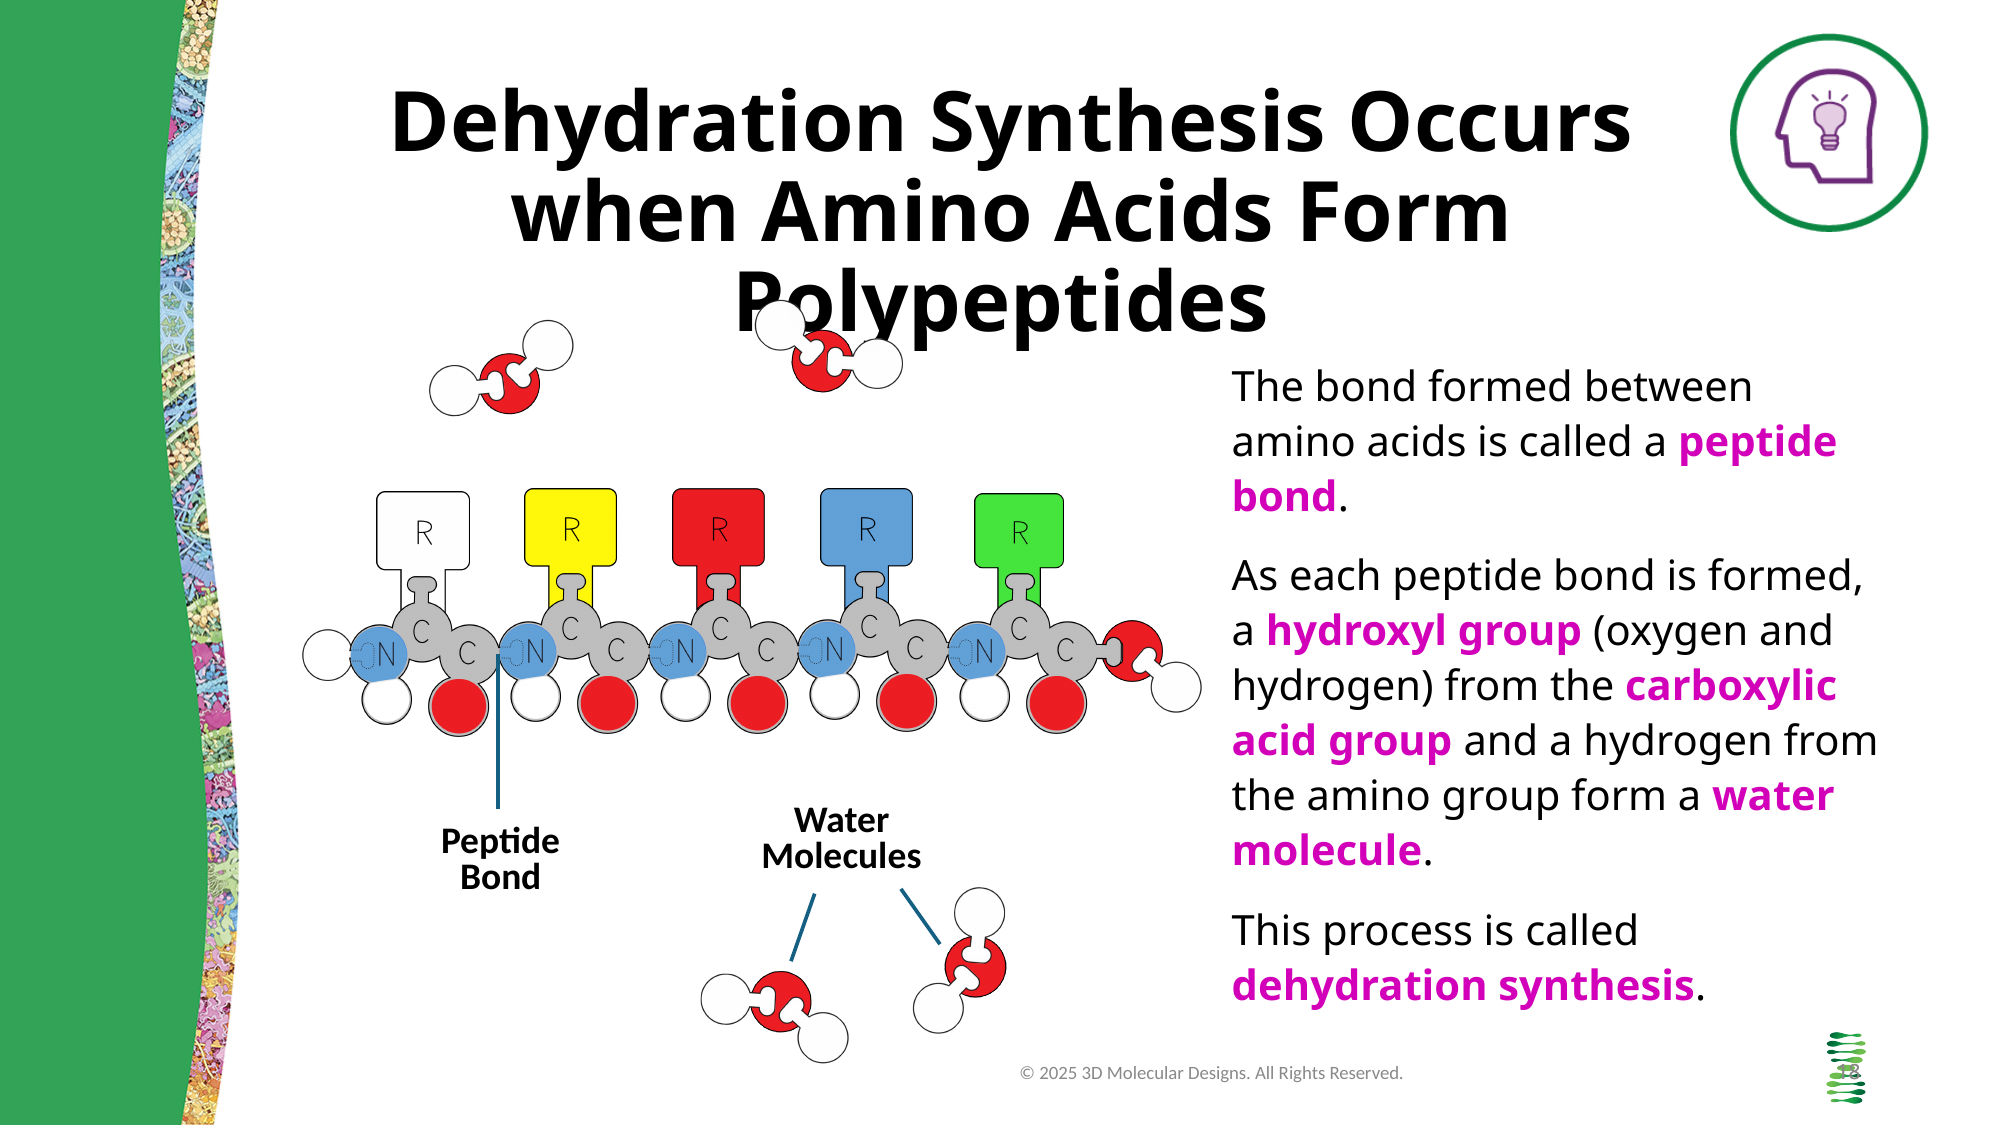

Dehydration Synthesis Occurs when Amino Acids Form Polypeptides
The bond formed between amino acids is called a peptide bond.
As each peptide bond is formed, a hydroxyl group (oxygen and hydrogen) from the carboxylic acid group and a hydrogen from the amino group form a water molecule.
This process is called dehydration synthesis.
Water Molecules
Peptide
Bond